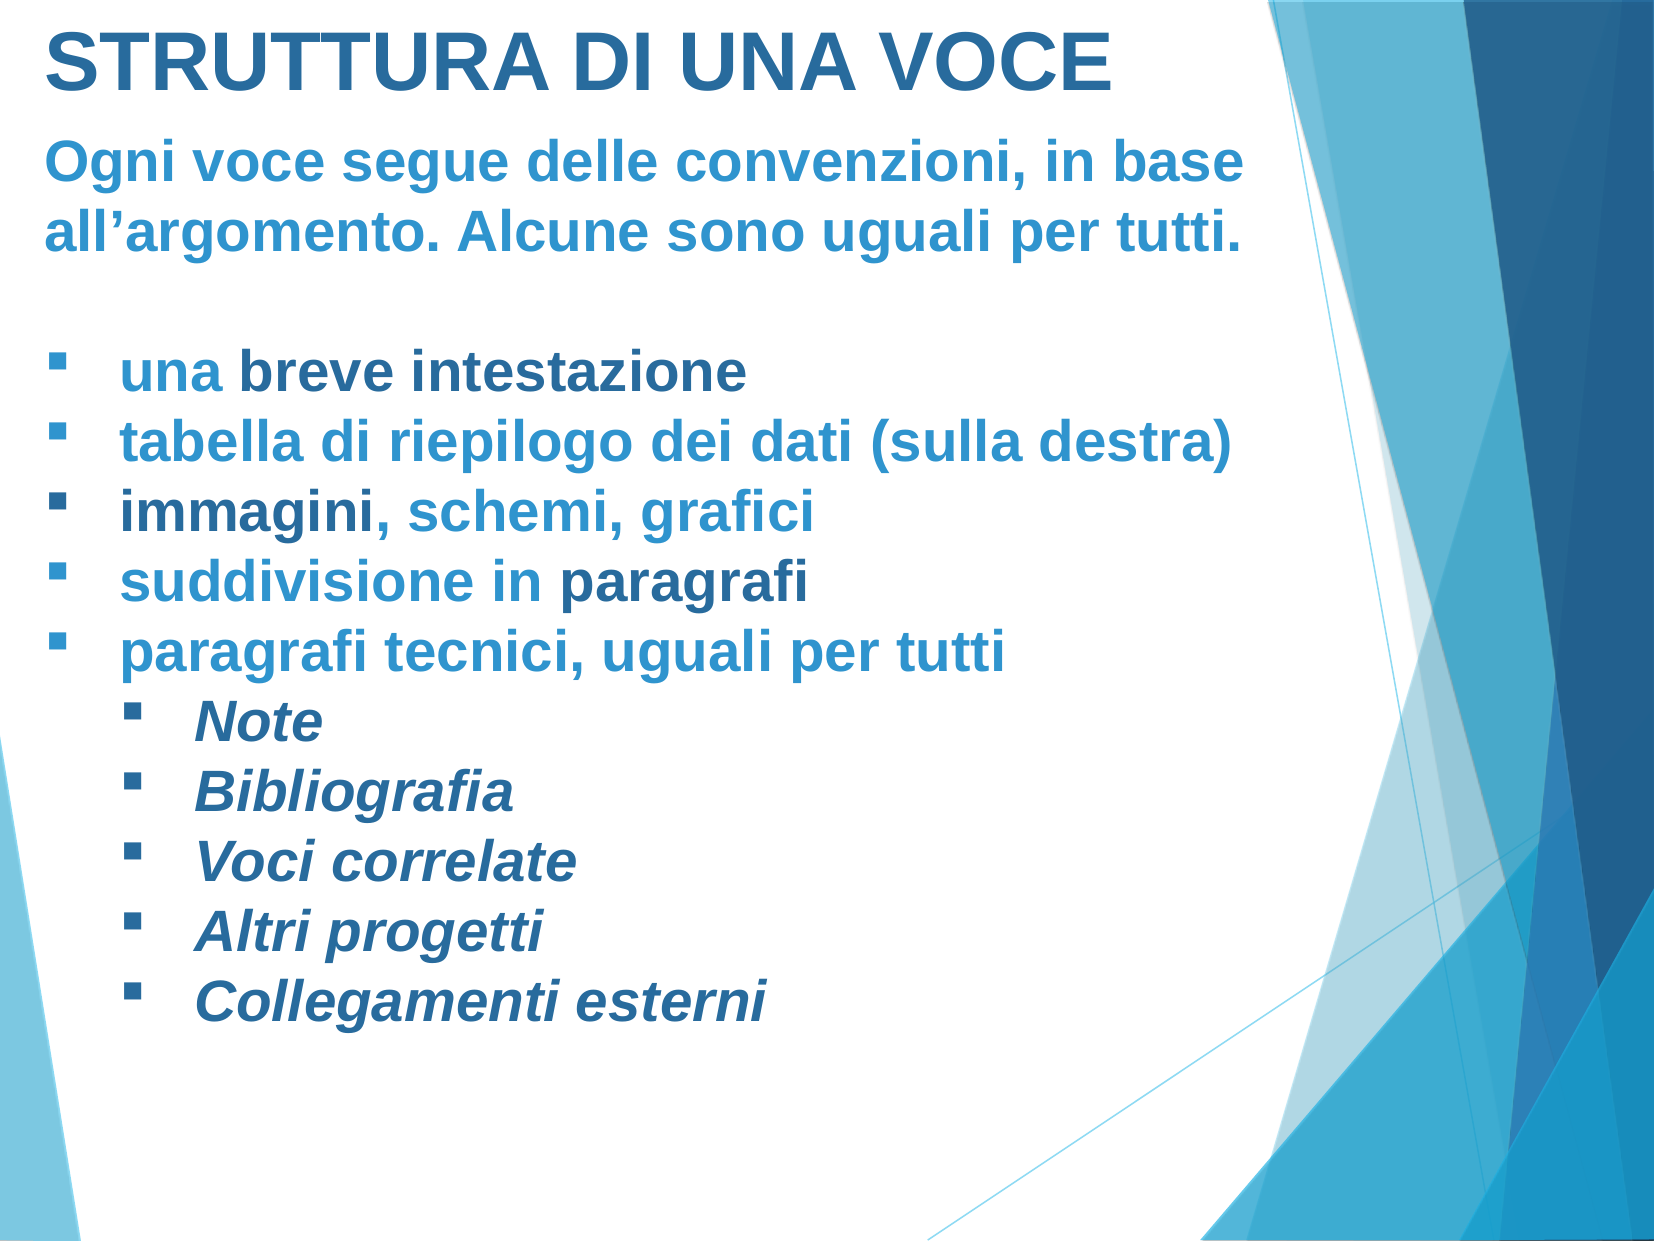

STRUTTURA DI UNA VOCE
Ogni voce segue delle convenzioni, in base all’argomento. Alcune sono uguali per tutti.
una breve intestazione
tabella di riepilogo dei dati (sulla destra)
immagini, schemi, grafici
suddivisione in paragrafi
paragrafi tecnici, uguali per tutti
Note
Bibliografia
Voci correlate
Altri progetti
Collegamenti esterni